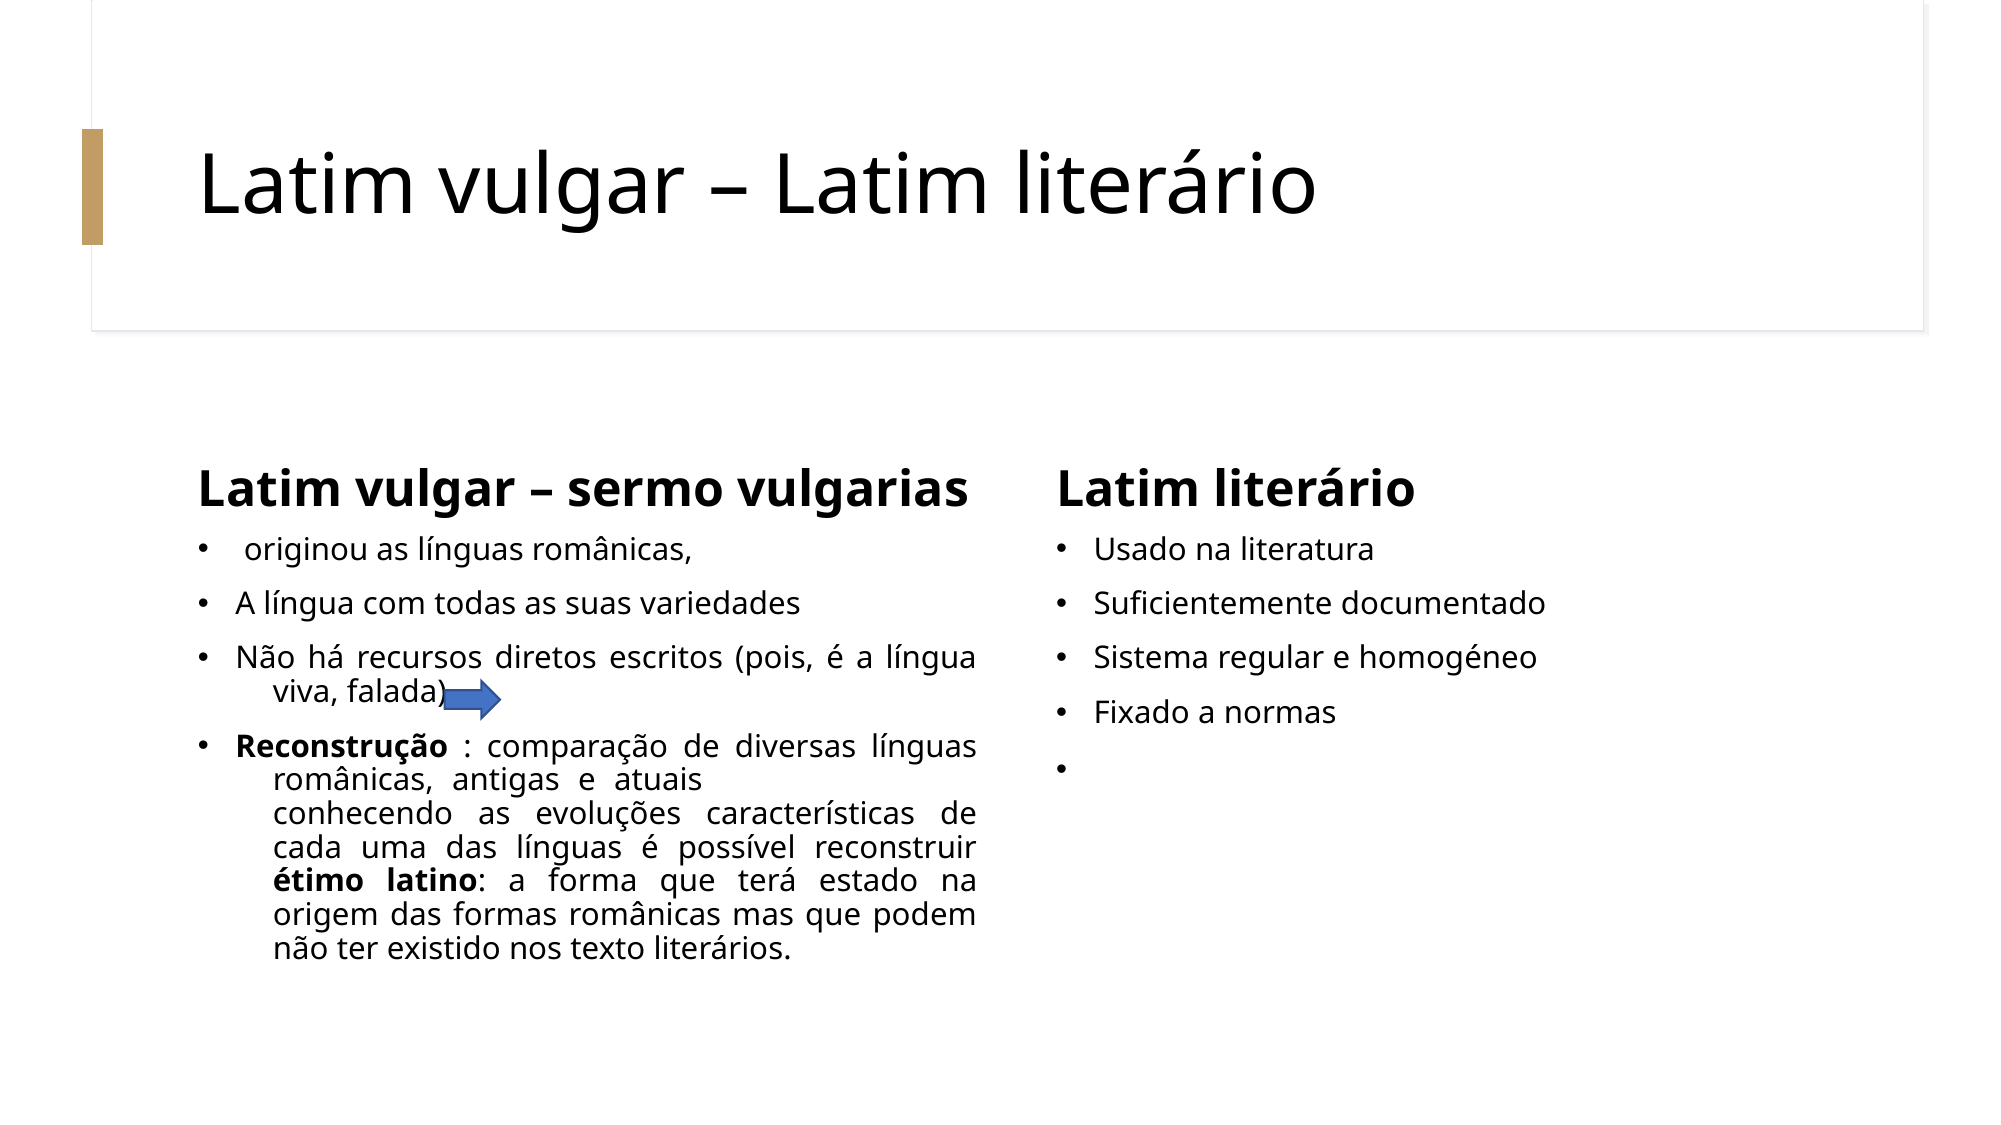

# Latim vulgar – Latim literário
Latim vulgar – sermo vulgarias
Latim literário
 originou as línguas românicas,
A língua com todas as suas variedades
Não há recursos diretos escritos (pois, é a língua viva, falada)
Reconstrução : comparação de diversas línguas românicas, antigas e atuais conhecendo as evoluções características de cada uma das línguas é possível reconstruir étimo latino: a forma que terá estado na origem das formas românicas mas que podem não ter existido nos texto literários.
Usado na literatura
Suficientemente documentado
Sistema regular e homogéneo
Fixado a normas